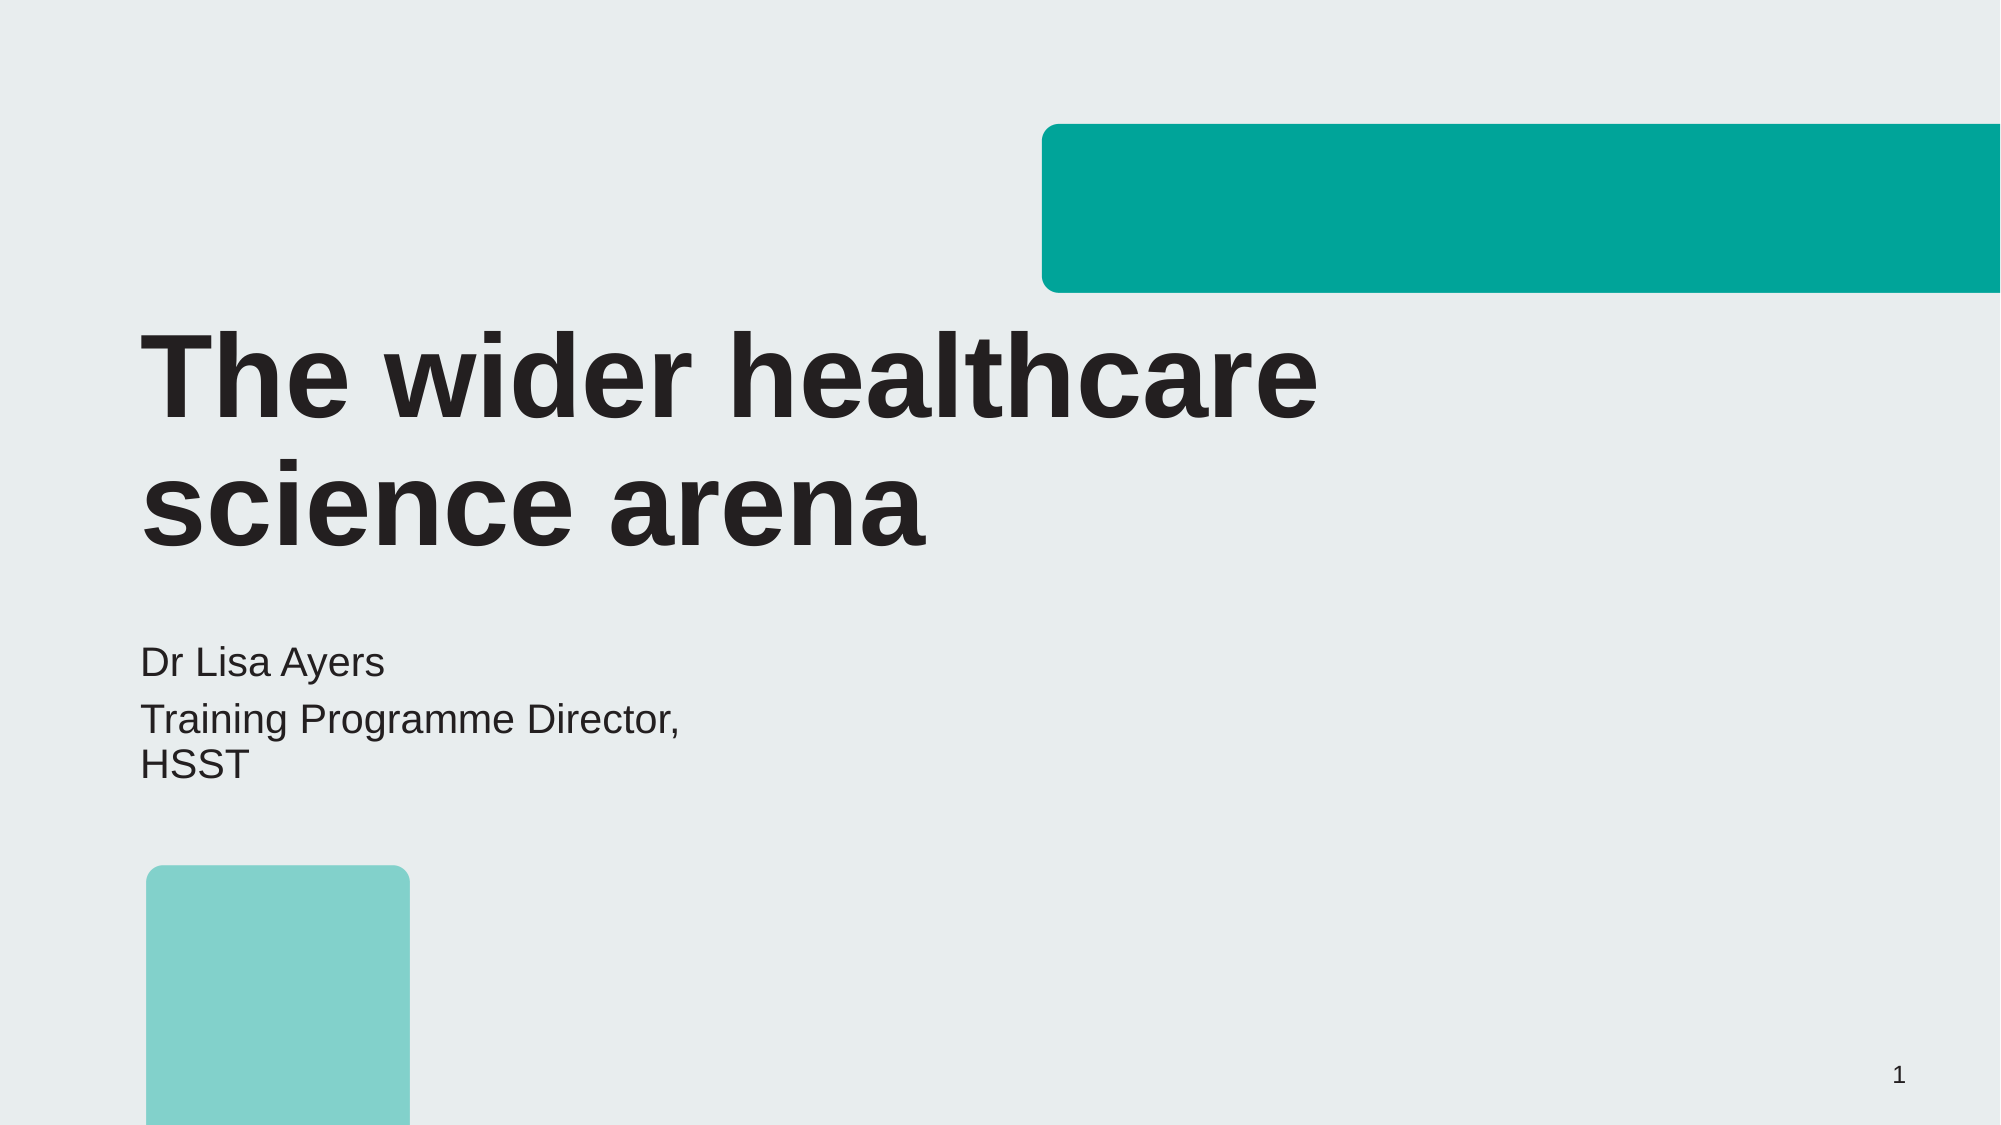

The wider healthcare science arena
# Dr Lisa Ayers
Training Programme Director, HSST